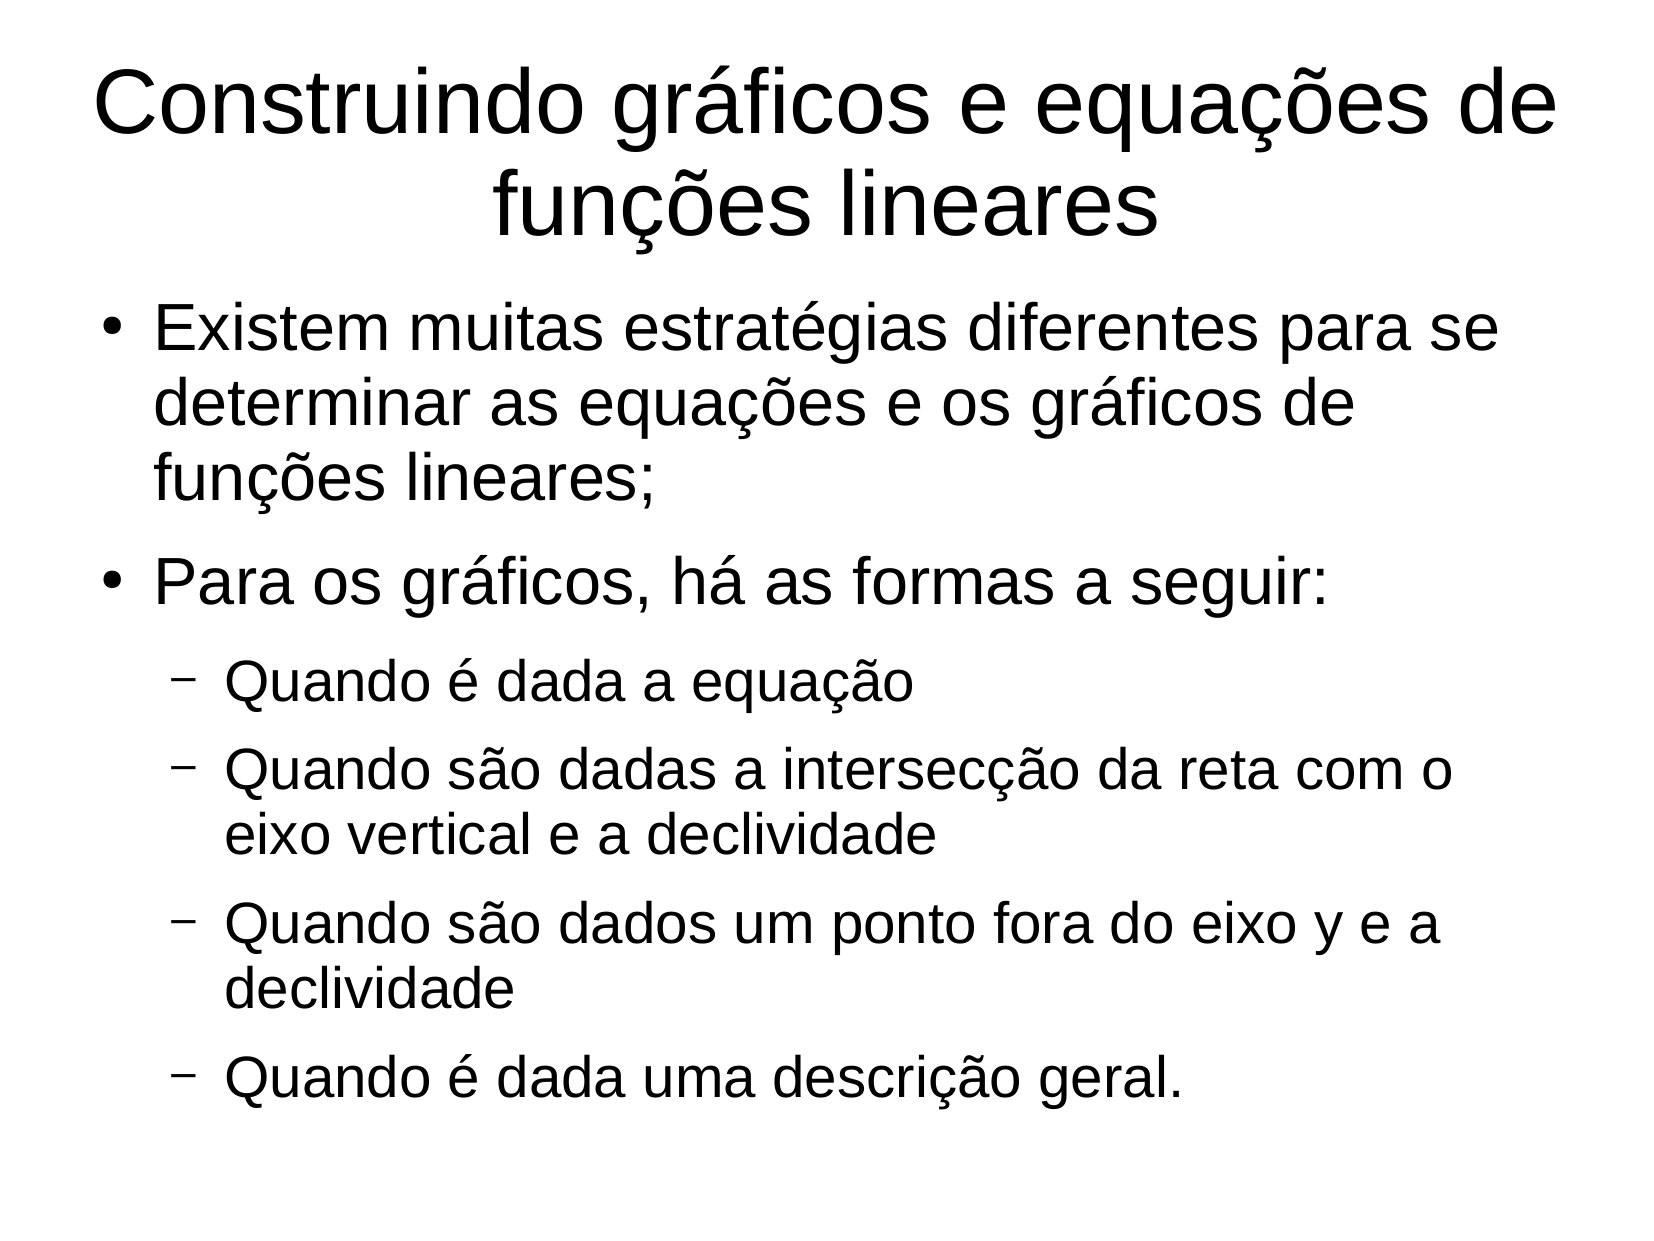

# Construindo gráficos e equações de funções lineares
Existem muitas estratégias diferentes para se determinar as equações e os gráficos de funções lineares;
Para os gráficos, há as formas a seguir:
Quando é dada a equação
Quando são dadas a intersecção da reta com o eixo vertical e a declividade
Quando são dados um ponto fora do eixo y e a declividade
Quando é dada uma descrição geral.